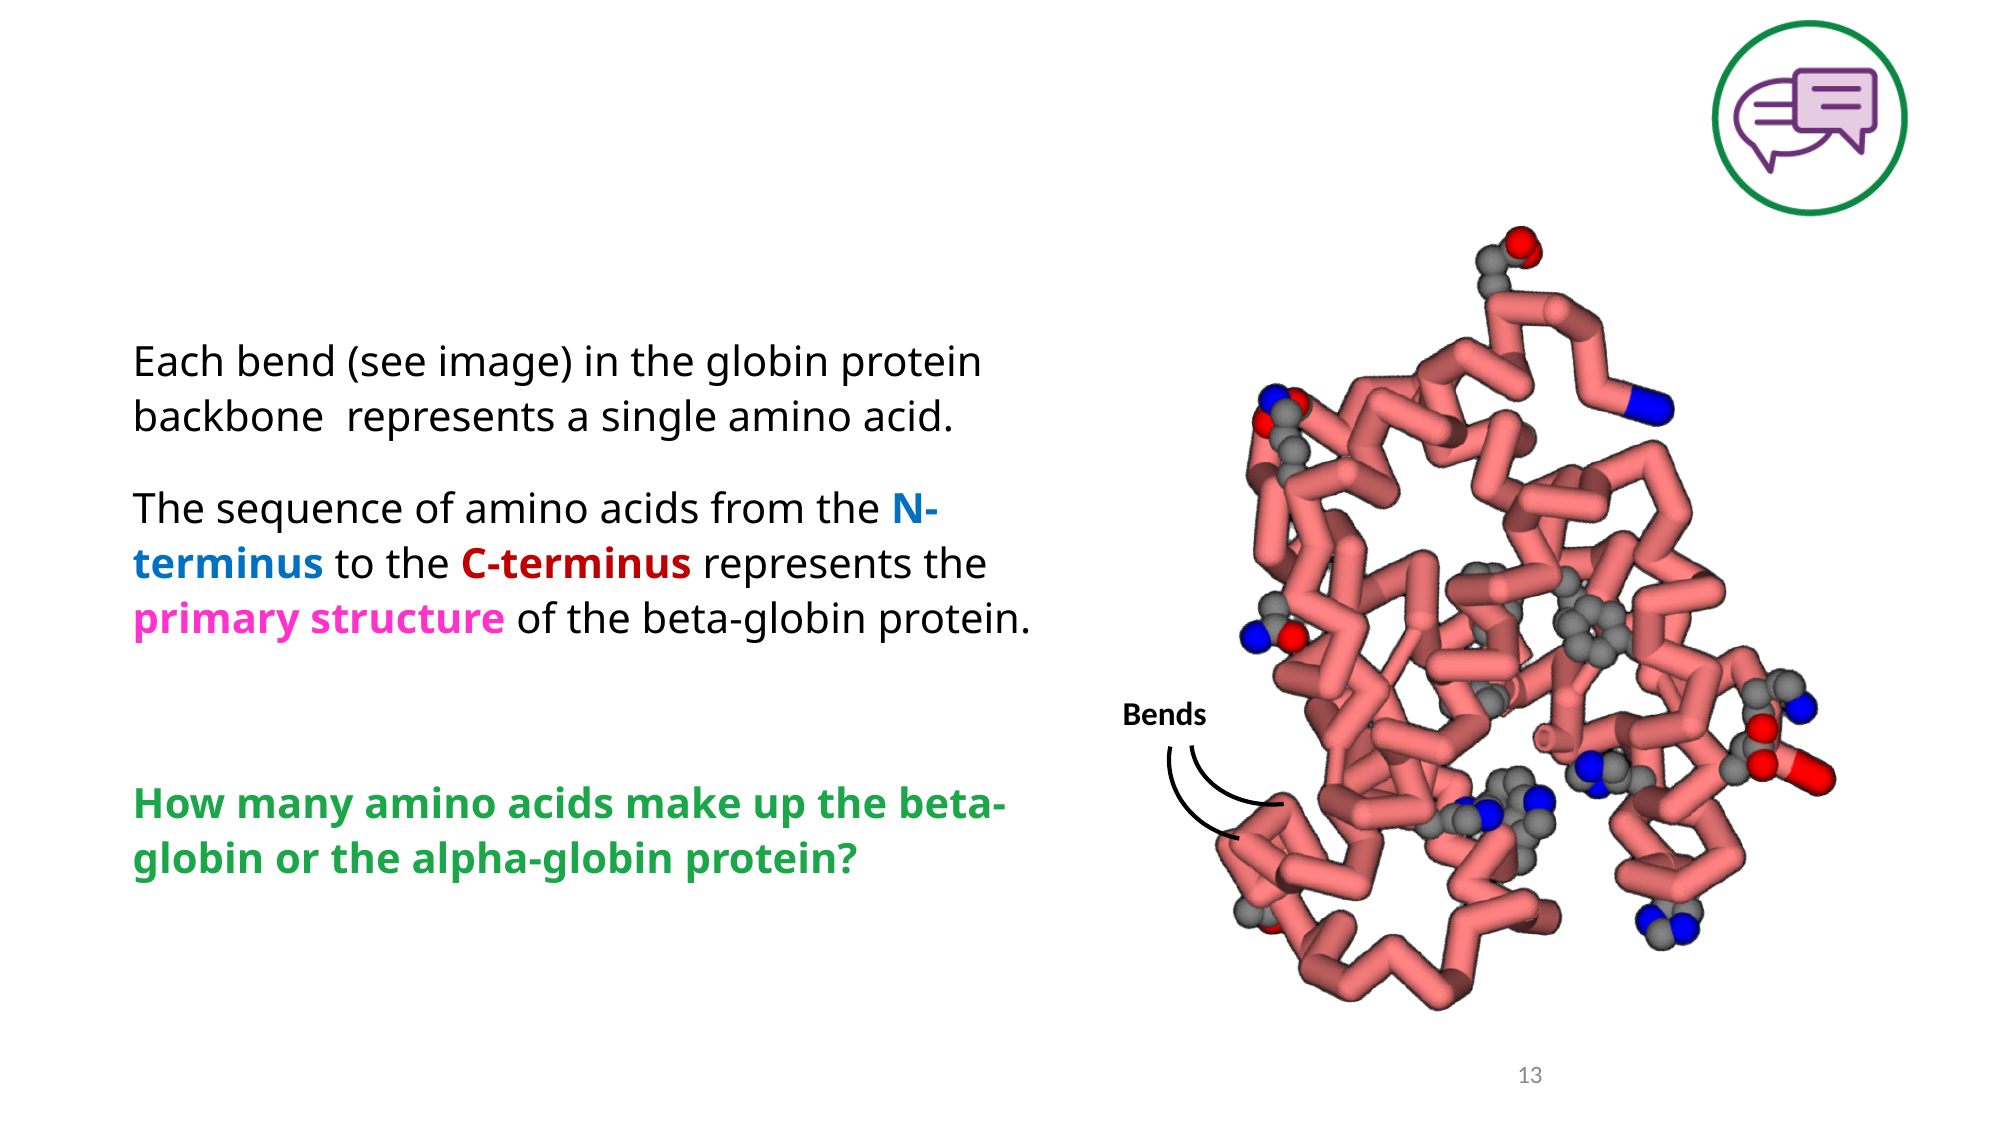

Primary Structure: From the N- to the C-Terminus
Each bend (see image) in the globin protein backbone represents a single amino acid.
The sequence of amino acids from the N-terminus to the C-terminus represents the primary structure of the beta-globin protein.
How many amino acids make up the beta-globin or the alpha-globin protein?
Bends
12